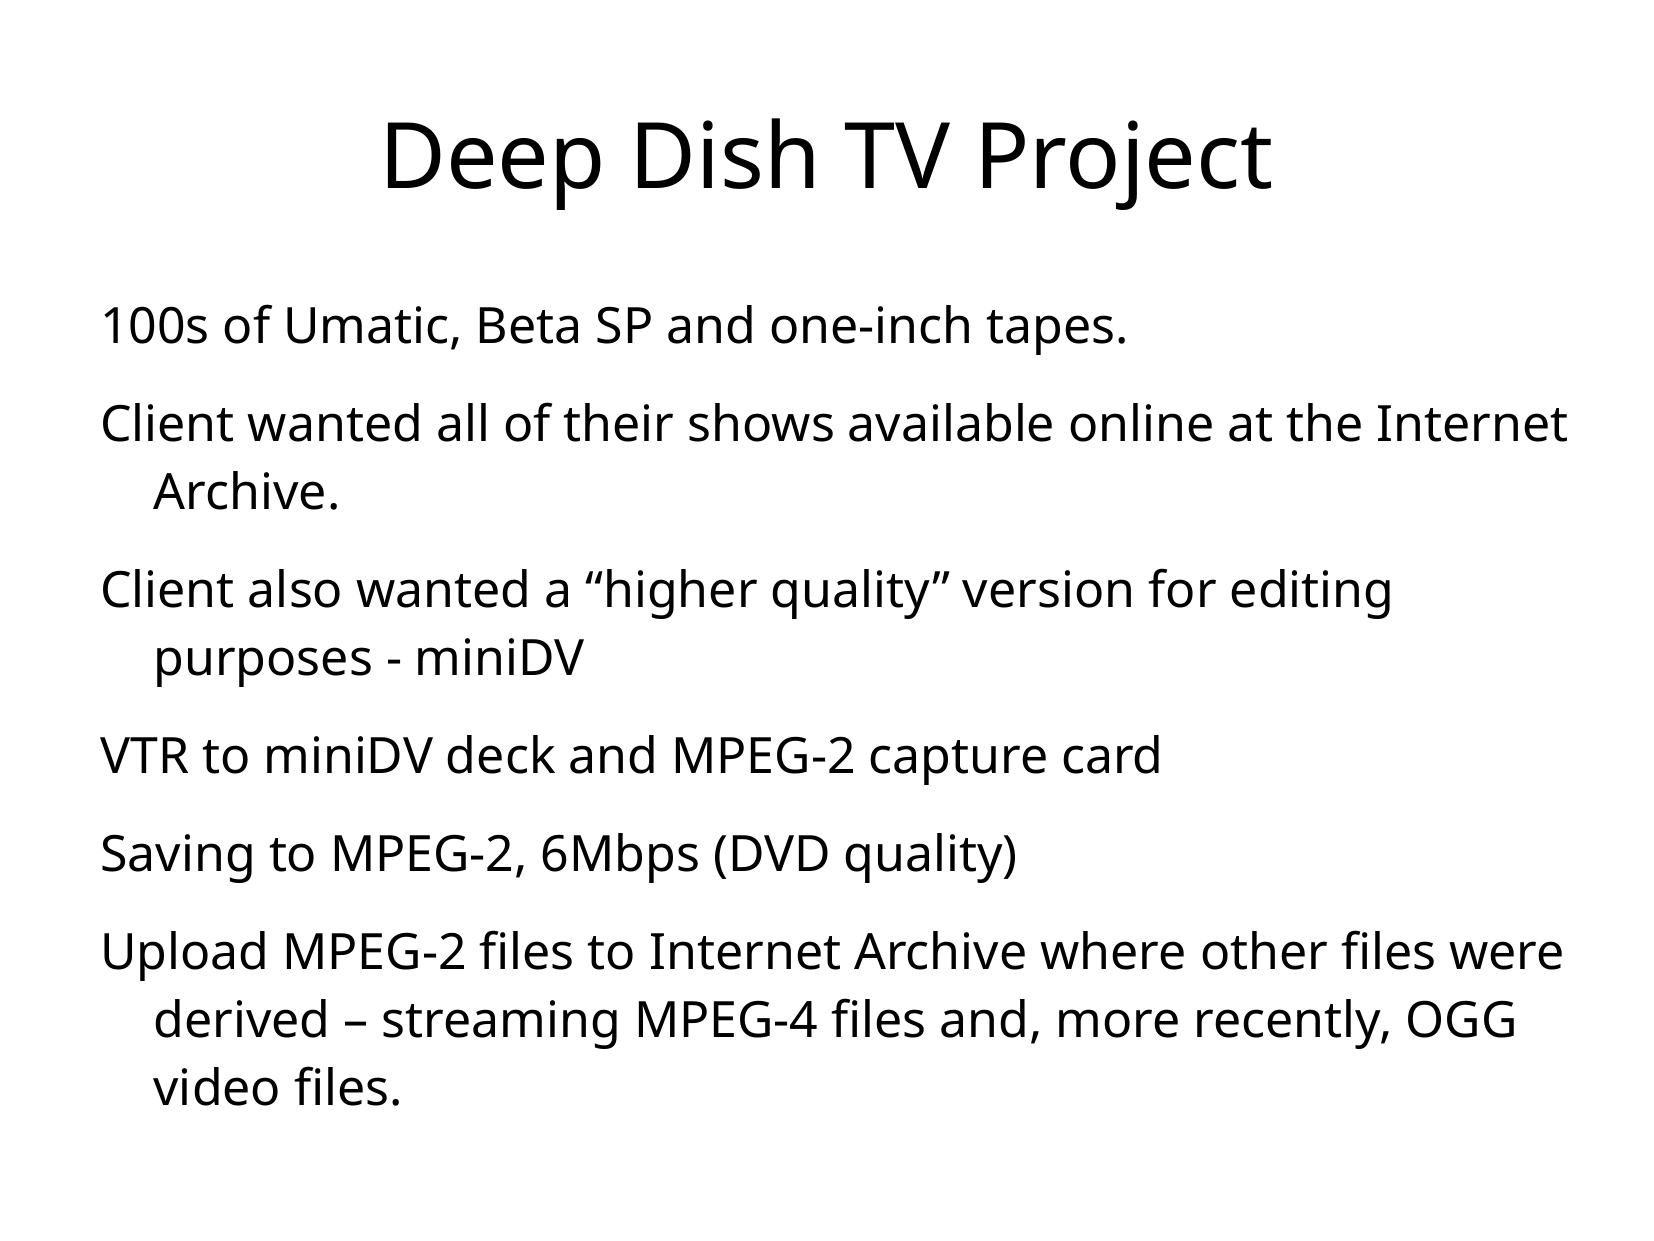

# Deep Dish TV Project
100s of Umatic, Beta SP and one-inch tapes.
Client wanted all of their shows available online at the Internet Archive.
Client also wanted a “higher quality” version for editing purposes - miniDV
VTR to miniDV deck and MPEG-2 capture card
Saving to MPEG-2, 6Mbps (DVD quality)
Upload MPEG-2 files to Internet Archive where other files were derived – streaming MPEG-4 files and, more recently, OGG video files.
Video digitizing fundamentals (what do all those terms mean)
Video basics (what are all those cables for)
Various digital video formats (their pros and cons)
Digitizing Work flows (from tape to file to meta-data to archiving)
Stretching your digitizing budgets without reducing quality
Film digitization. How is that different?
Leave with the knowledge and skills to:
Feel comfortable talking about the video digitization process, storage, usage and what you'll need for any given project.
Assess what is important for a job/project to get it done efficiently
Understand and interpret considerations about the type of video and how you want it digitized with as little loss as possible.
Intelligently ask a vendor for the types of files that you need for a project
Conduct efficient QA (quality assurance)
Create meaningful metadata
Talk confidently to your IT department about what you need – in terms of equipment, storage and backup considerations.
How To Build Your Own Digitizing Stations
Do Hands-on Digitizing (film and video)